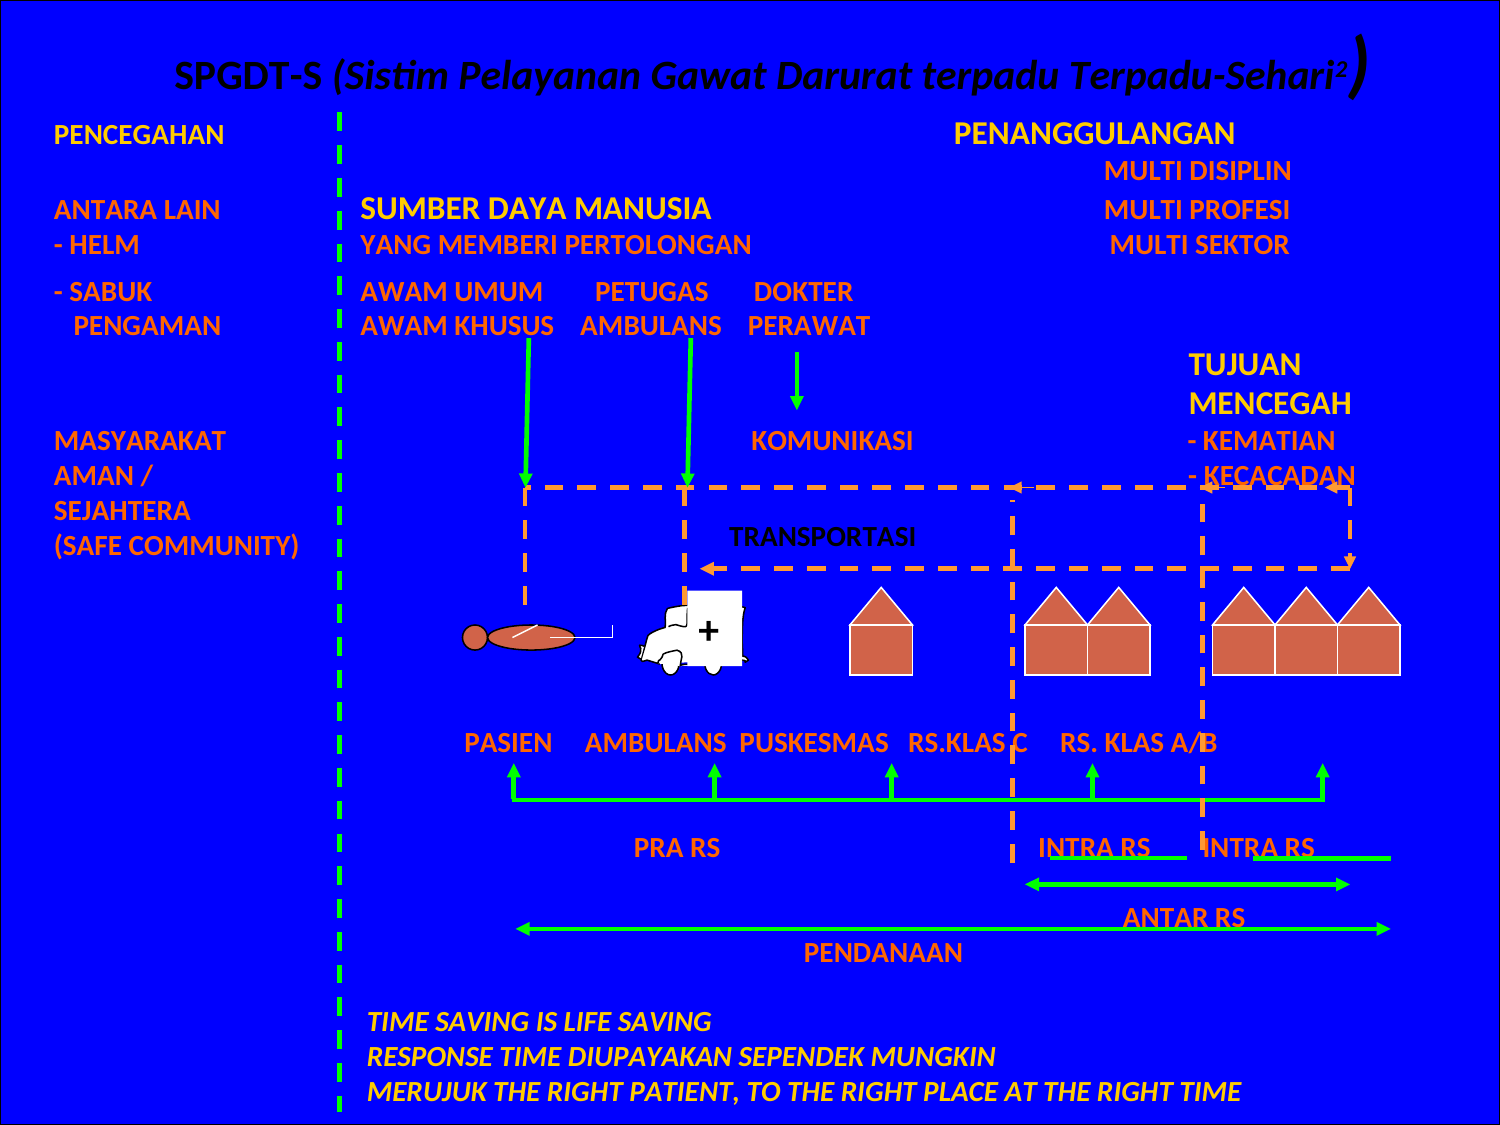

SPGDT-S (Sistim Pelayanan Gawat Darurat terpadu Terpadu-Sehari2)
PENCEGAHAN					PENANGGULANGAN
							MULTI DISIPLIN
ANTARA LAIN	 SUMBER DAYA MANUSIA			MULTI PROFESI
- HELM		 YANG MEMBERI PERTOLONGAN		 MULTI SEKTOR
- SABUK		 AWAM UMUM PETUGAS DOKTER
 PENGAMAN	 AWAM KHUSUS AMBULANS PERAWAT
							 TUJUAN
							 MENCEGAH
MASYARAKAT			 KOMUNIKASI	 - KEMATIAN
AMAN / 							 - KECACADAN
SEJAHTERA
(SAFE COMMUNITY)
		 PASIEN AMBULANS PUSKESMAS RS.KLAS C RS. KLAS A/B
			 PRA RS		 INTRA RS INTRA RS
						 ANTAR RS
					PENDANAAN
		 TIME SAVING IS LIFE SAVING
		 RESPONSE TIME DIUPAYAKAN SEPENDEK MUNGKIN
		 MERUJUK THE RIGHT PATIENT, TO THE RIGHT PLACE AT THE RIGHT TIME
TRANSPORTASI
+
+